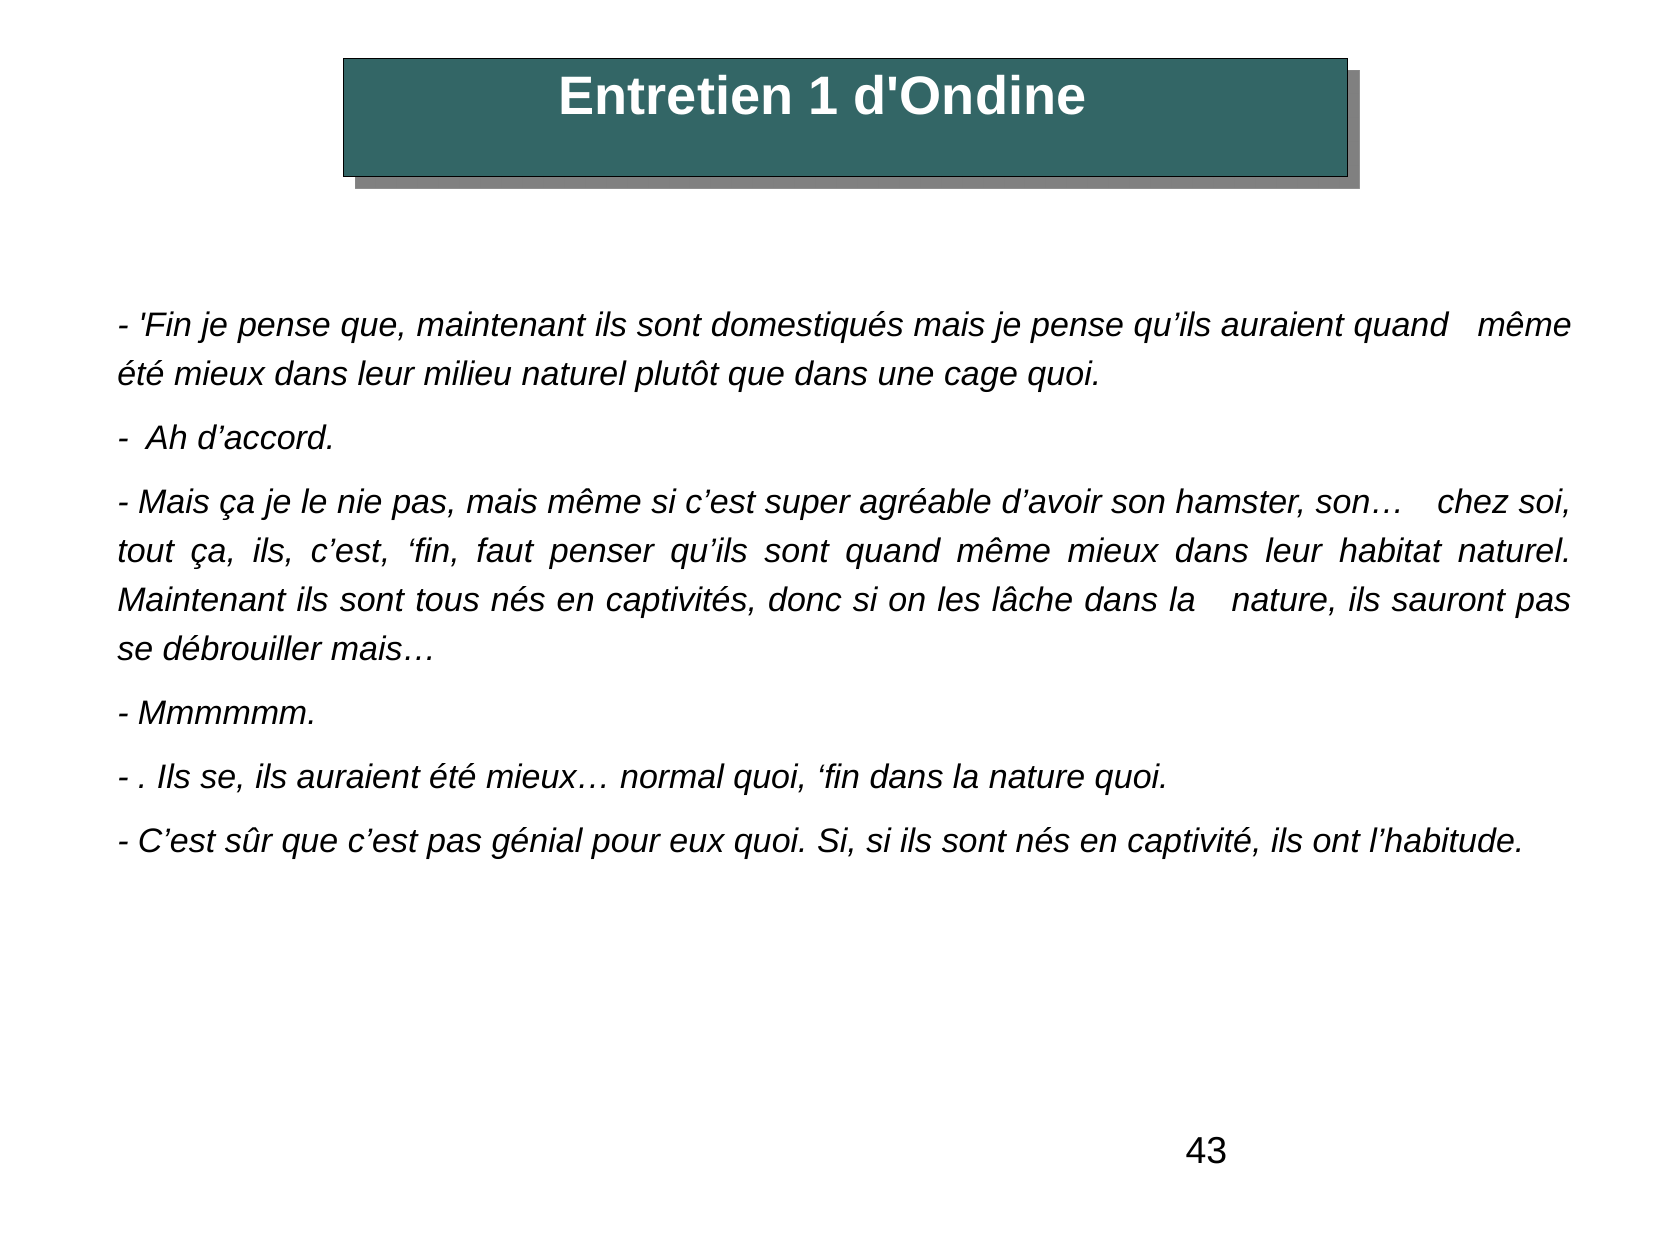

#
Entretien 1 d'Ondine
- 'Fin je pense que, maintenant ils sont domestiqués mais je pense qu’ils auraient quand 	même été mieux dans leur milieu naturel plutôt que dans une cage quoi.
- Ah d’accord.
- Mais ça je le nie pas, mais même si c’est super agréable d’avoir son hamster, son… 	chez soi, tout ça, ils, c’est, ‘fin, faut penser qu’ils sont quand même mieux dans leur	habitat naturel. Maintenant ils sont tous nés en captivités, donc si on les lâche dans la 	nature, ils sauront pas se débrouiller mais…
- Mmmmmm.
- . Ils se, ils auraient été mieux… normal quoi, ‘fin dans la nature quoi.
- C’est sûr que c’est pas génial pour eux quoi. Si, si ils sont nés en captivité, ils ont l’habitude.
43